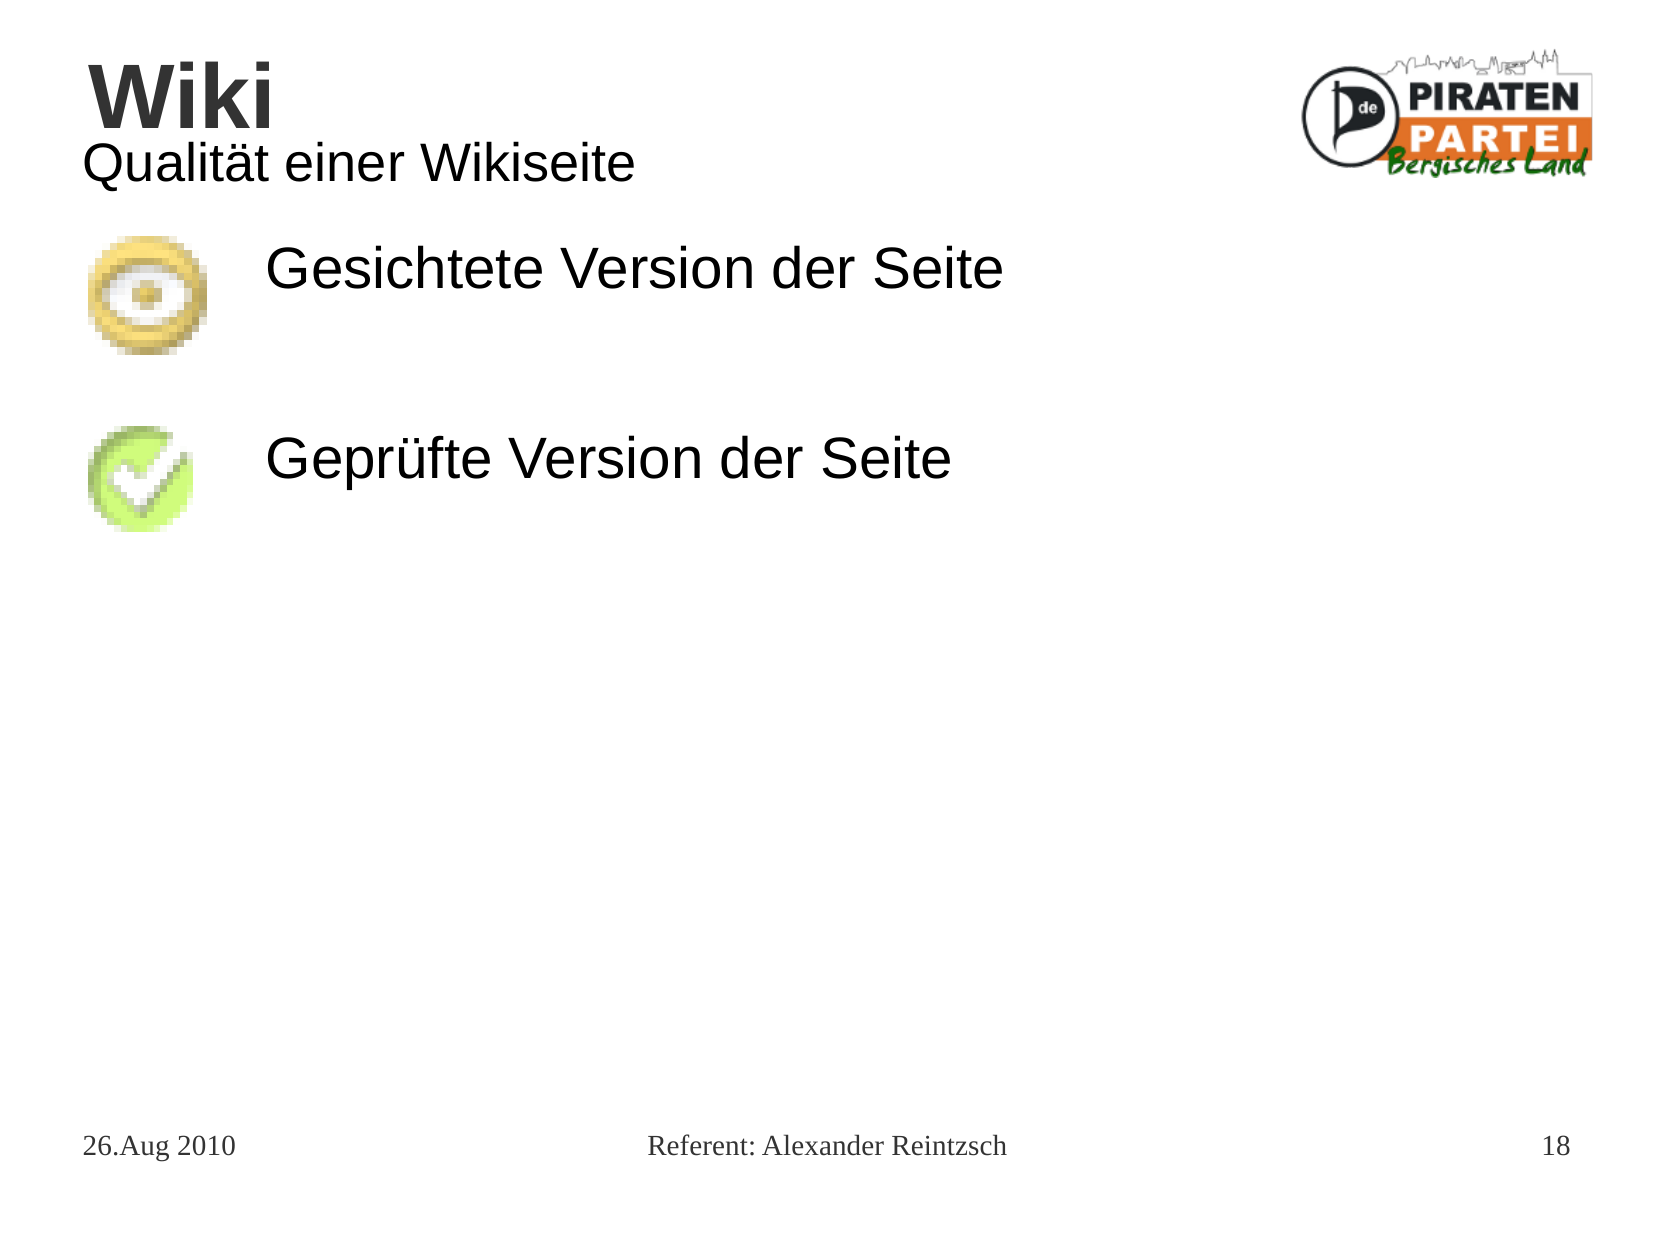

# Qualität einer Wikiseite
Gesichtete Version der Seite
Geprüfte Version der Seite
18